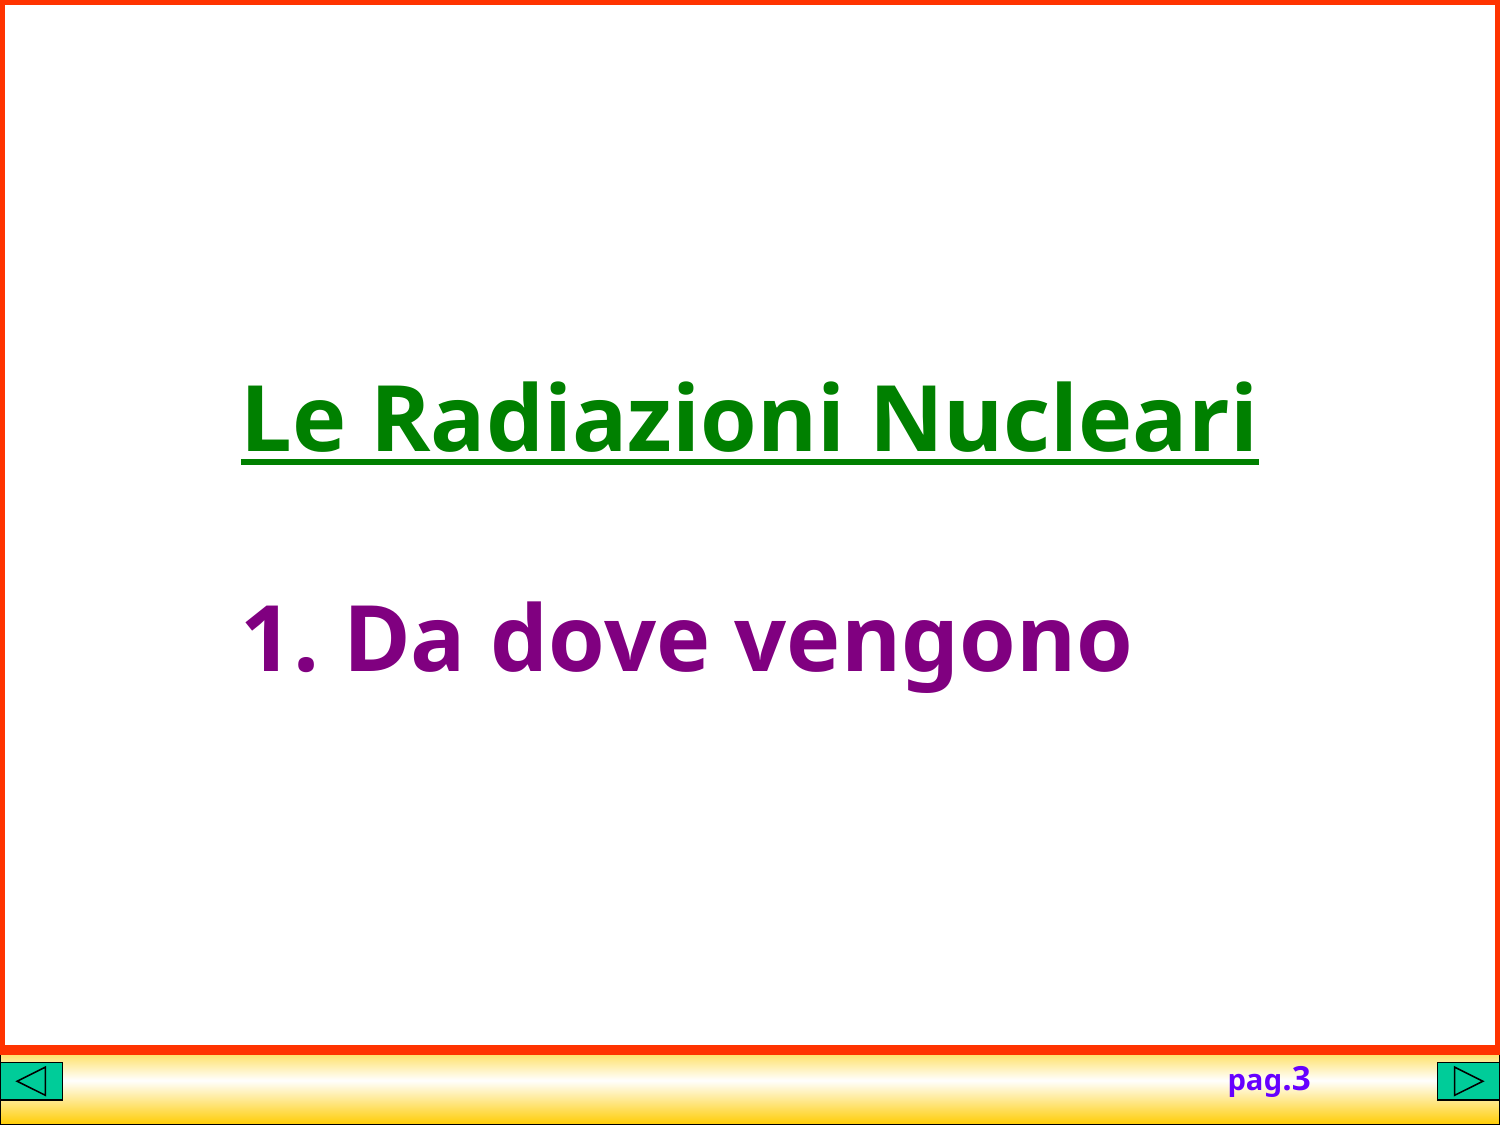

# Le Radiazioni Nucleari 1. Da dove vengono
3